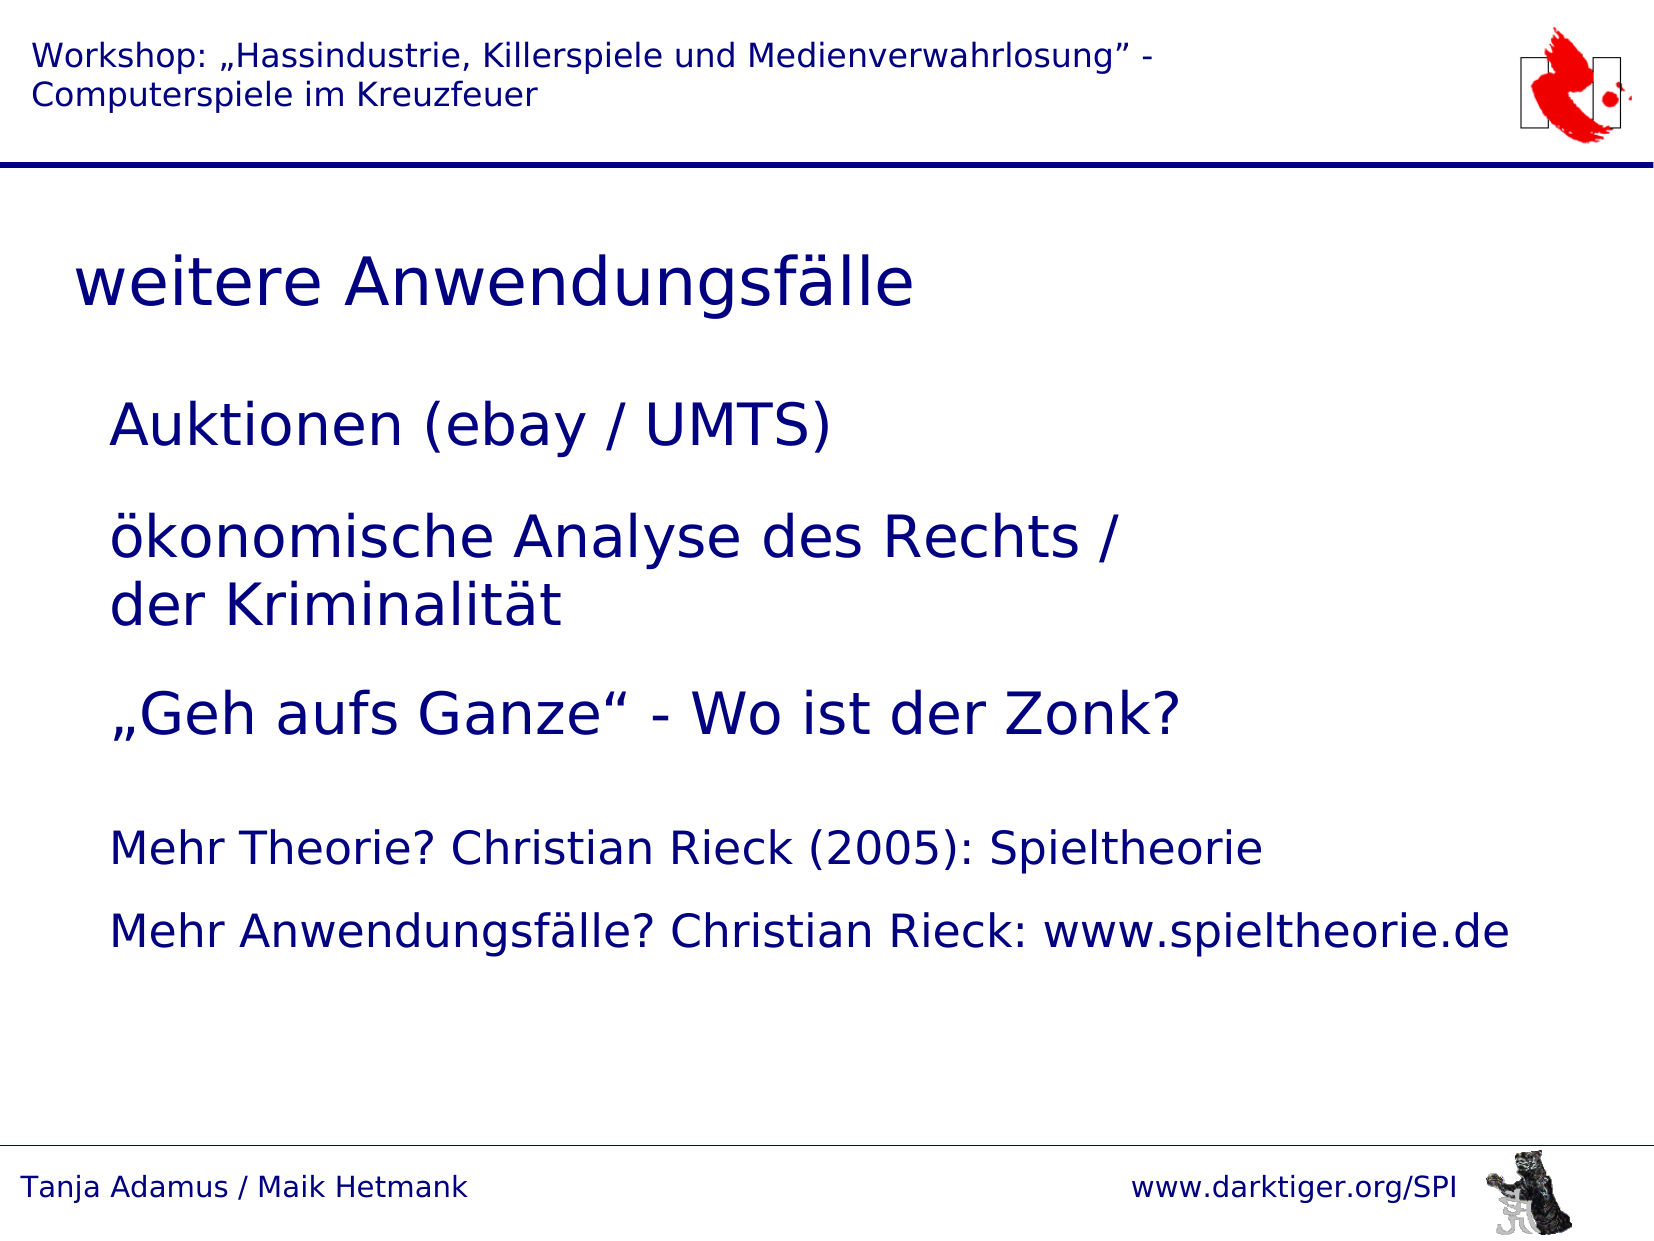

Workshop: „Hassindustrie, Killerspiele und Medienverwahrlosung” - Computerspiele im Kreuzfeuer
weitere Anwendungsfälle
Auktionen (ebay / UMTS)
ökonomische Analyse des Rechts /
der Kriminalität
„Geh aufs Ganze“ - Wo ist der Zonk?
Mehr Theorie? Christian Rieck (2005): Spieltheorie
Mehr Anwendungsfälle? Christian Rieck: www.spieltheorie.de